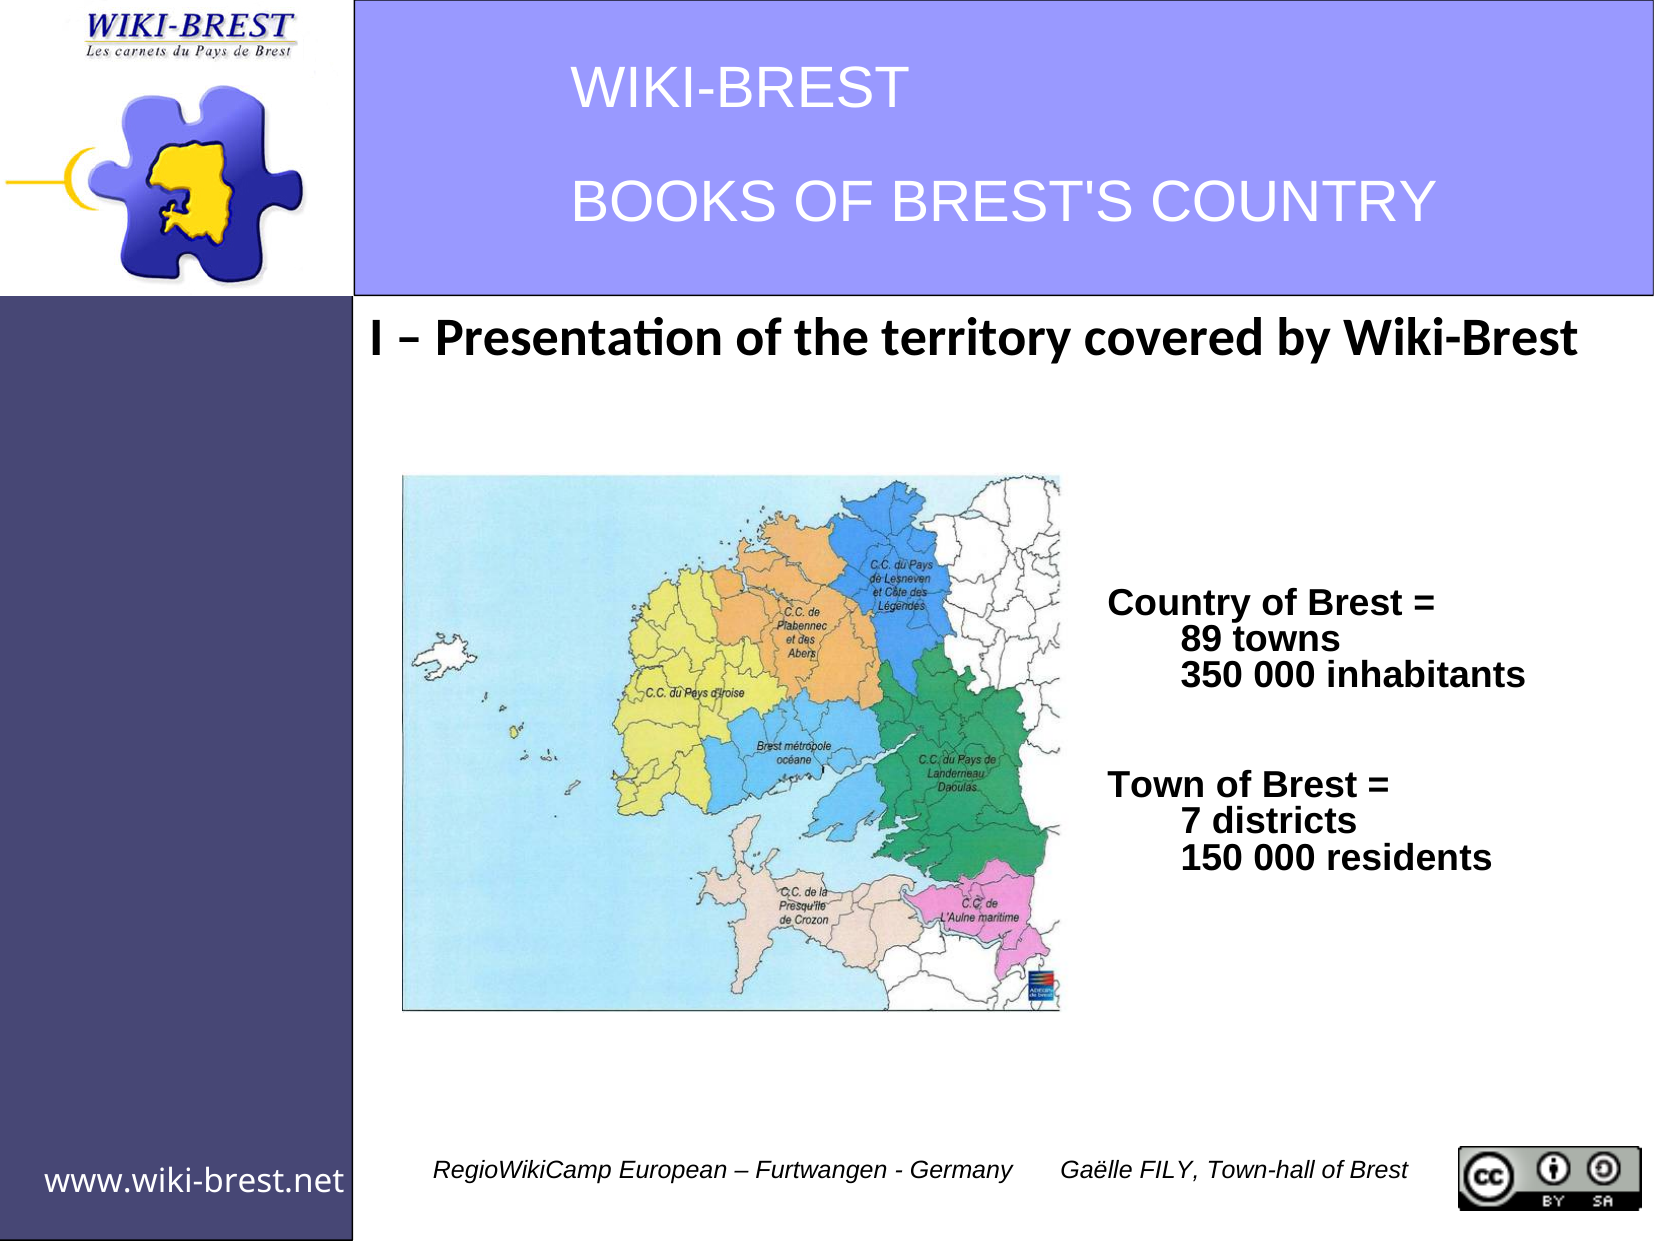

I – Presentation of the territory covered by Wiki-Brest
Country of Brest =
	89 towns
	350 000 inhabitants
Town of Brest =
	7 districts
	150 000 residents